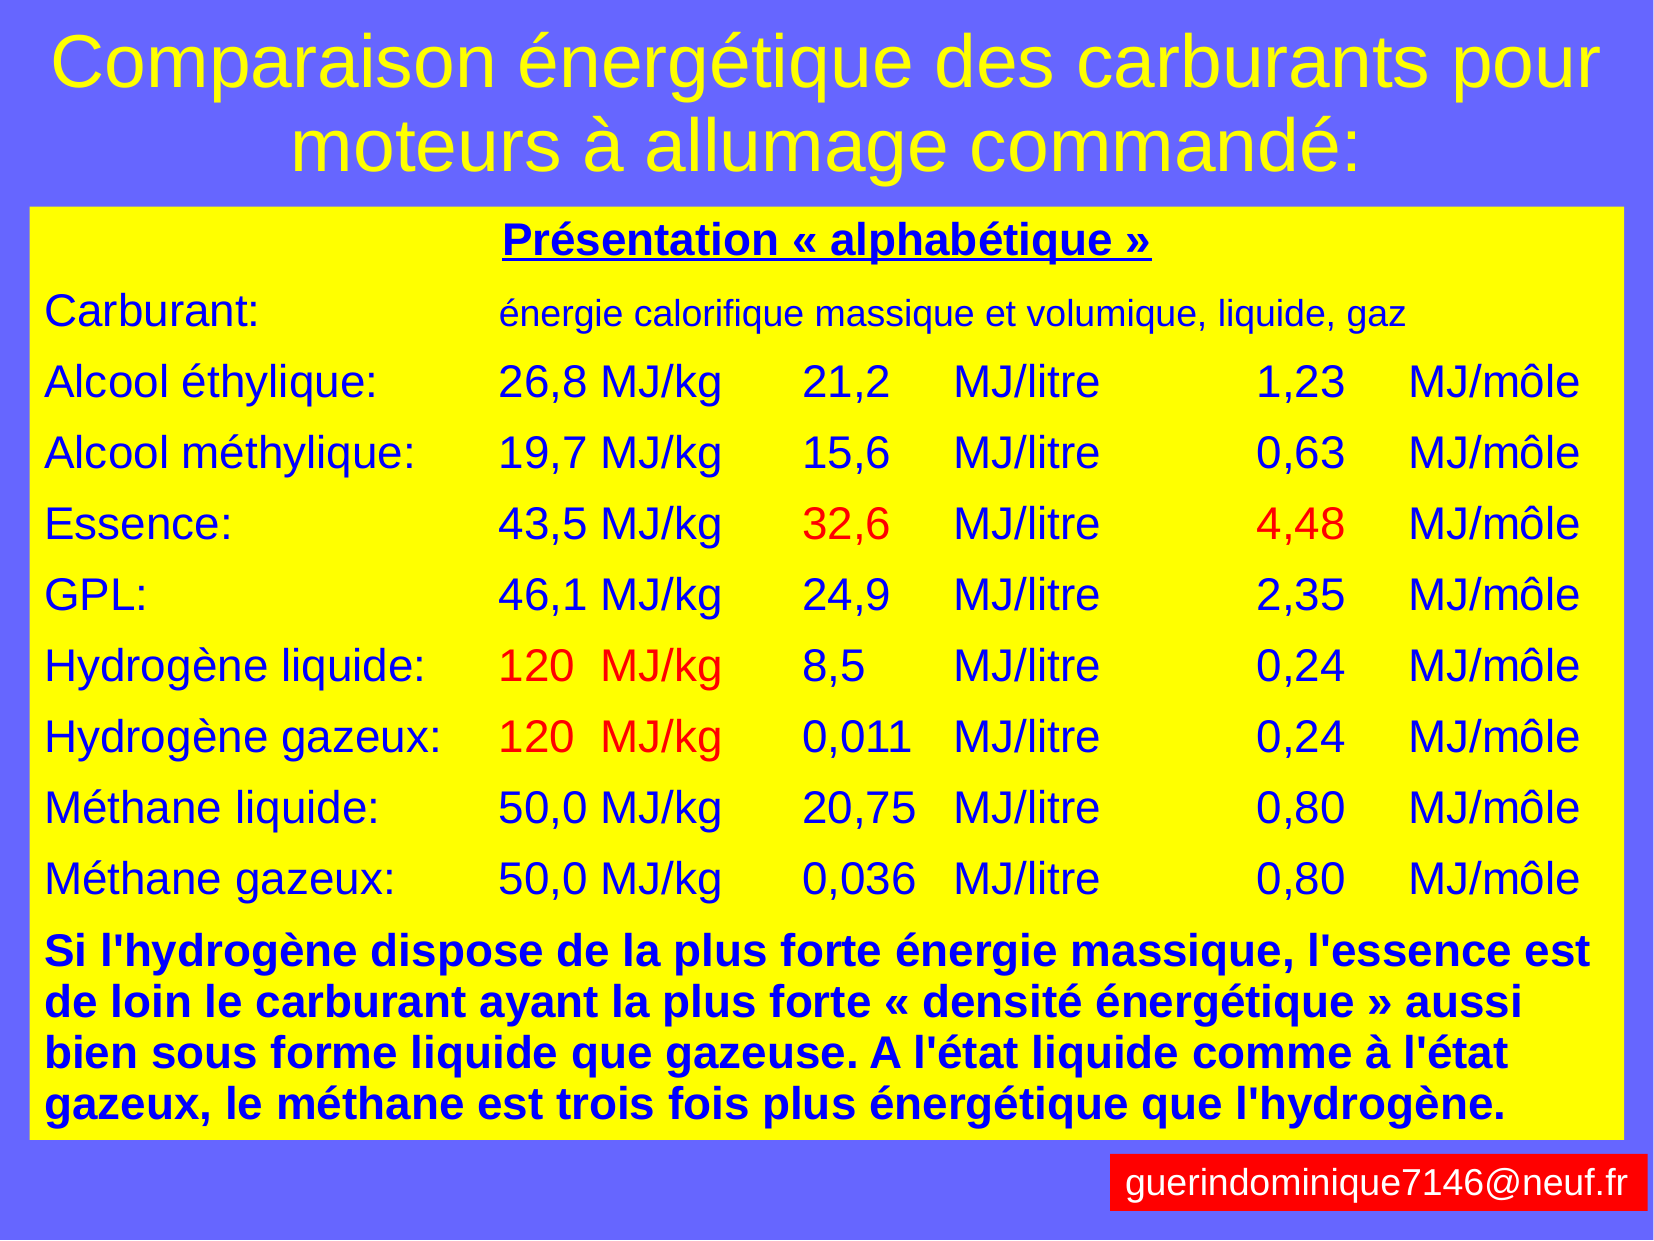

# Comparaison énergétique des carburants pour moteurs à allumage commandé:
Présentation « alphabétique »
Carburant:		énergie calorifique massique et volumique, liquide, gaz
Alcool éthylique:	26,8 MJ/kg	21,2 	MJ/litre		1,23	MJ/môle
Alcool méthylique: 	19,7 MJ/kg	15,6 	MJ/litre		0,63	MJ/môle
Essence: 		43,5 MJ/kg	32,6 	MJ/litre	 	4,48	MJ/môle
GPL: 			46,1 MJ/kg	24,9 	MJ/litre		2,35	MJ/môle
Hydrogène liquide:	120 MJ/kg	8,5	MJ/litre		0,24	MJ/môle
Hydrogène gazeux:	120 MJ/kg	0,011 	MJ/litre		0,24	MJ/môle
Méthane liquide:	50,0 MJ/kg	20,75	MJ/litre		0,80	MJ/môle
Méthane gazeux:	50,0 MJ/kg	0,036 	MJ/litre		0,80	MJ/môle
Si l'hydrogène dispose de la plus forte énergie massique, l'essence est de loin le carburant ayant la plus forte « densité énergétique » aussi bien sous forme liquide que gazeuse. A l'état liquide comme à l'état gazeux, le méthane est trois fois plus énergétique que l'hydrogène.
guerindominique7146@neuf.fr